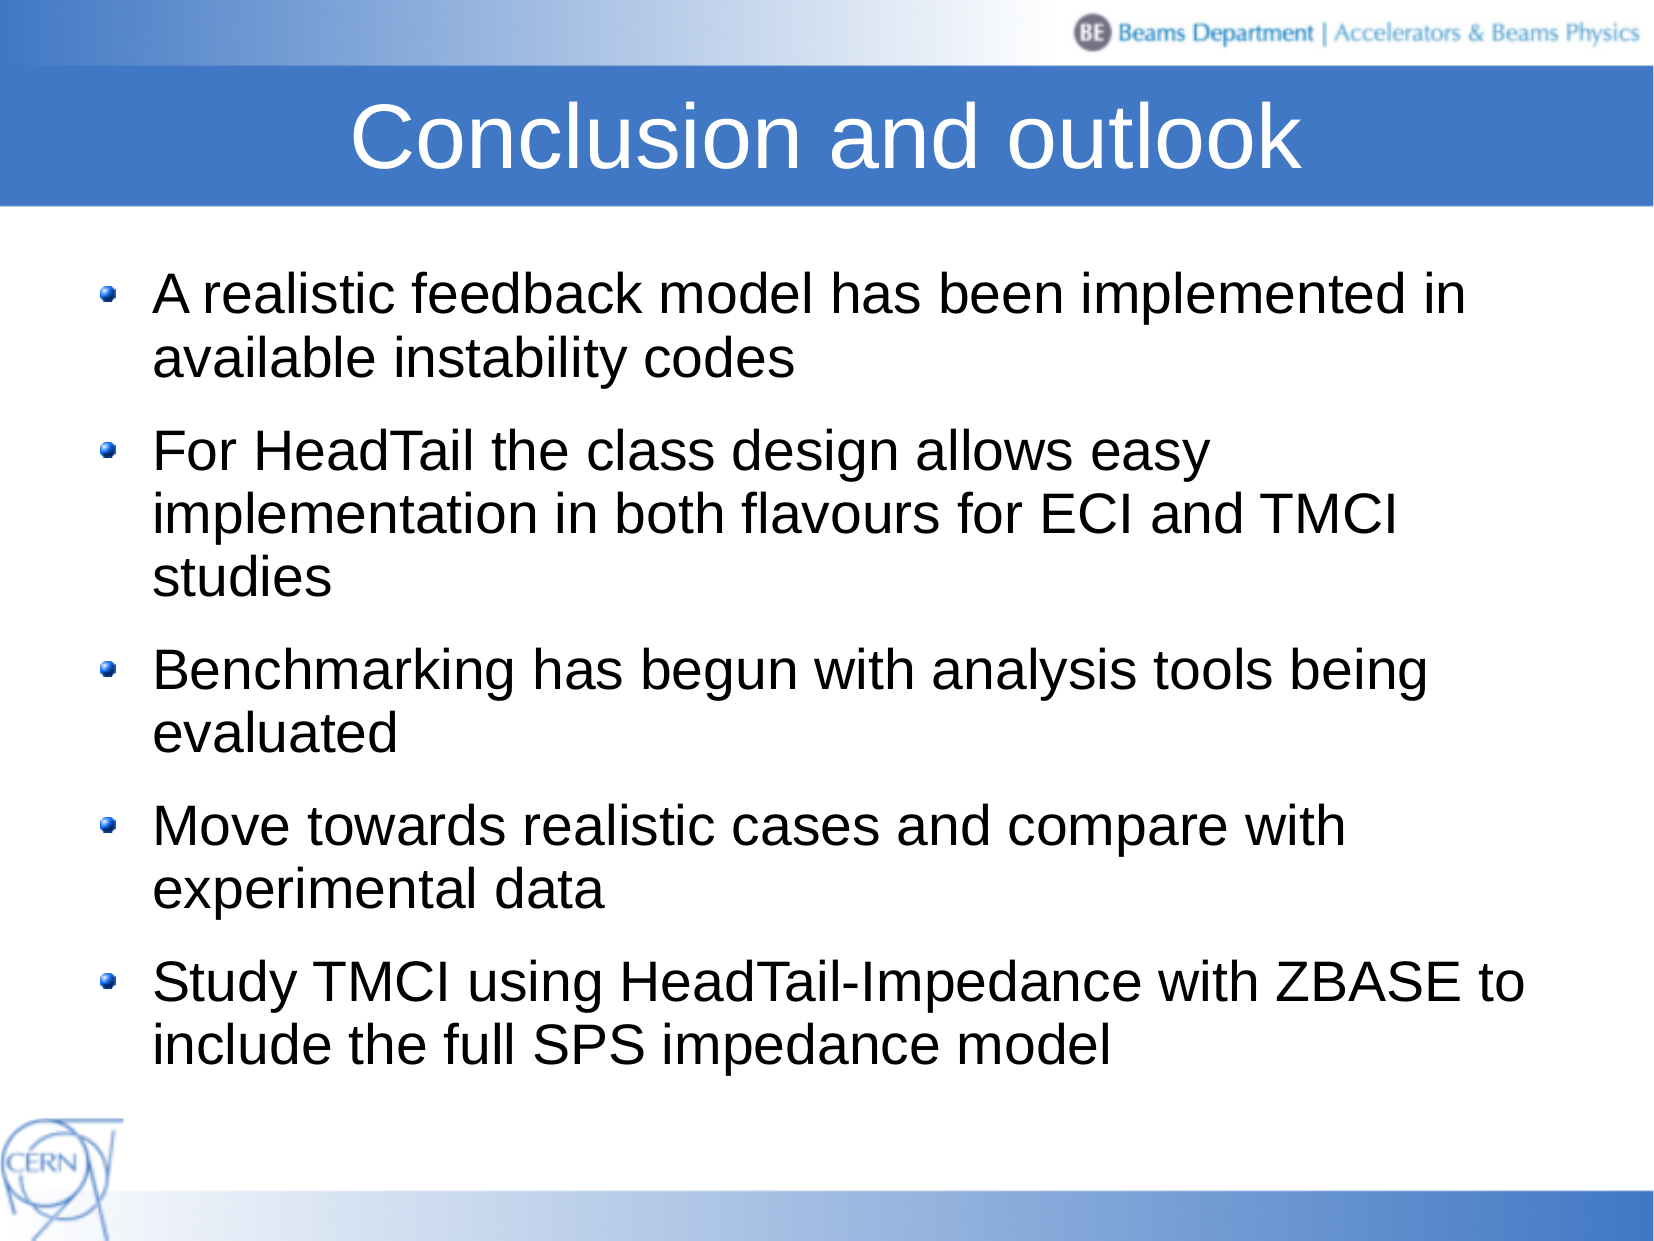

# Conclusion and outlook
A realistic feedback model has been implemented in available instability codes
For HeadTail the class design allows easy implementation in both flavours for ECI and TMCI studies
Benchmarking has begun with analysis tools being evaluated
Move towards realistic cases and compare with experimental data
Study TMCI using HeadTail-Impedance with ZBASE to include the full SPS impedance model